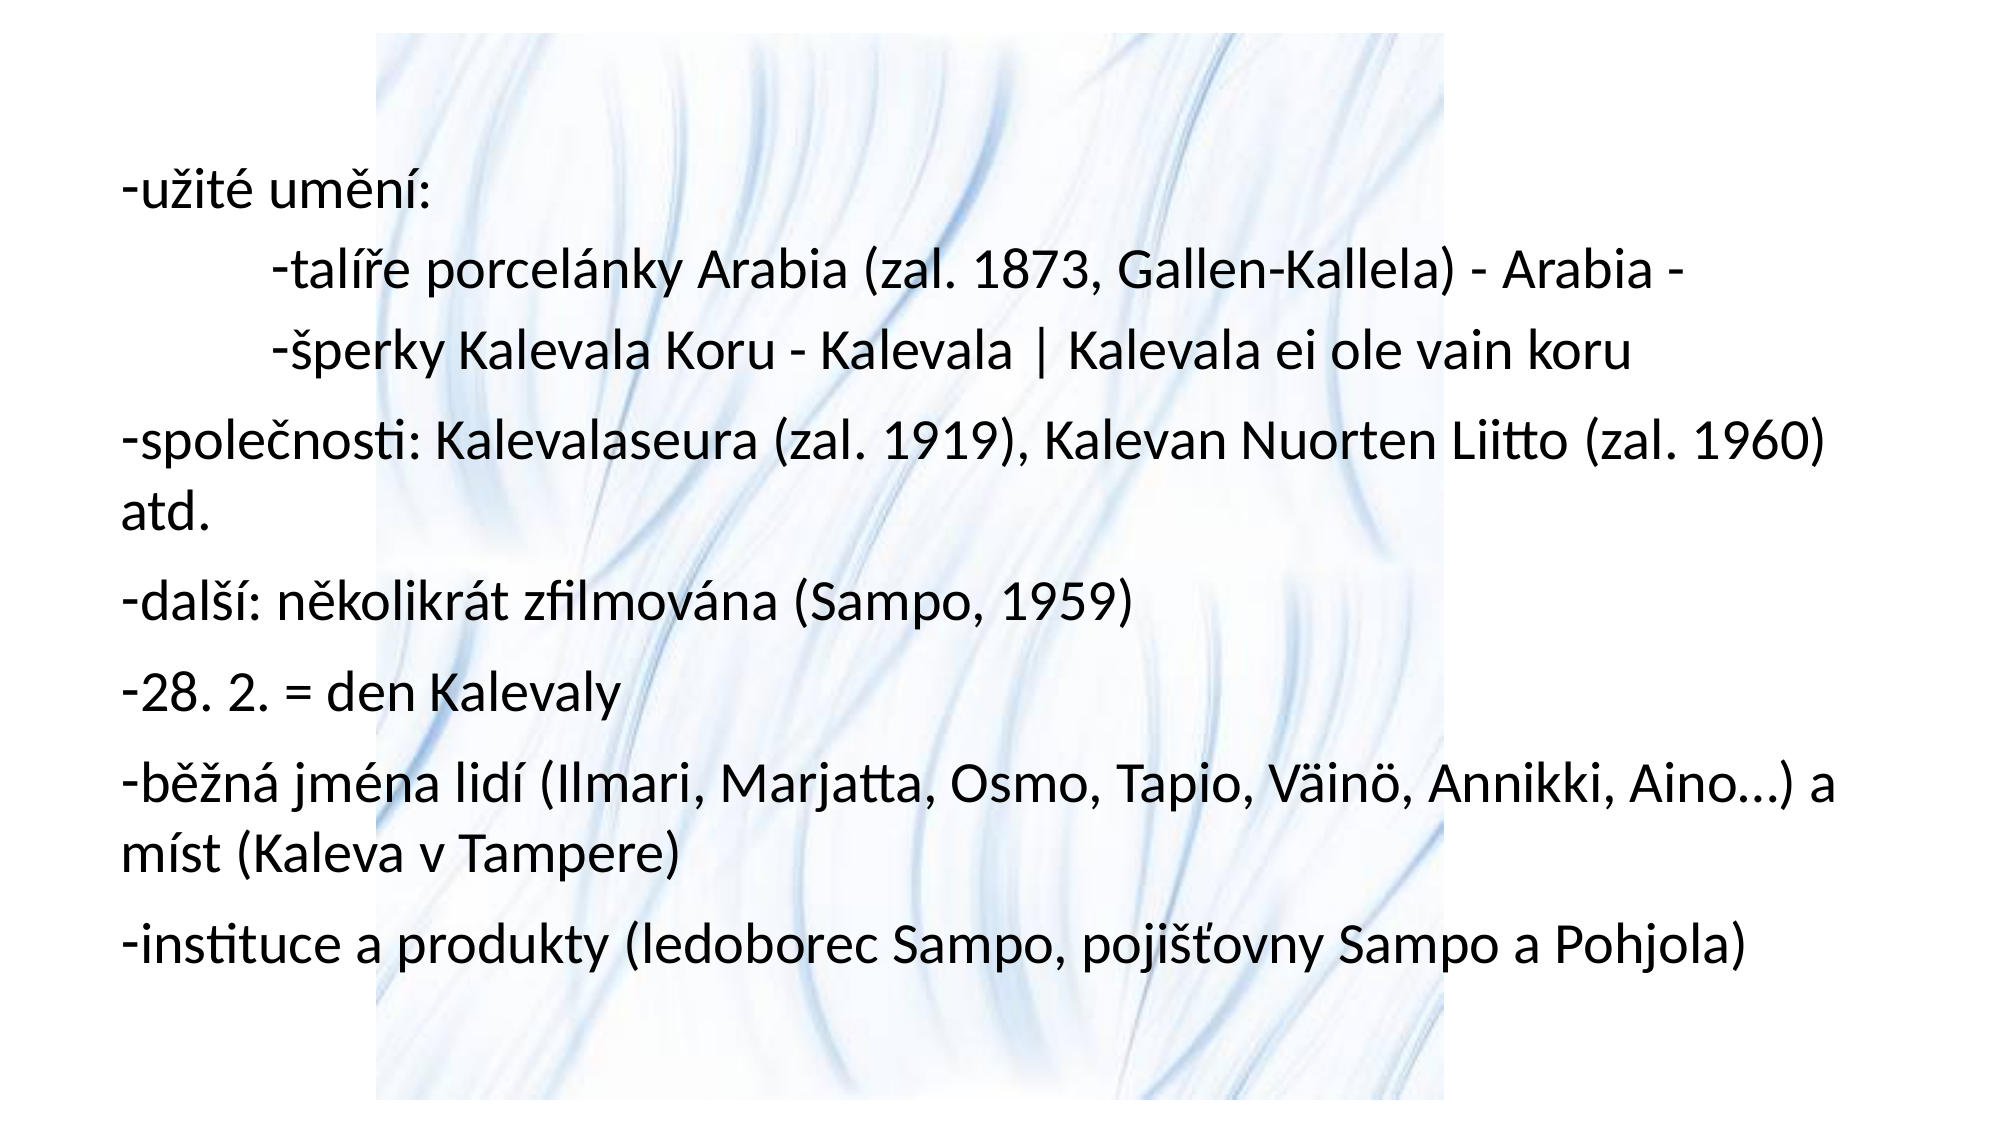

užité umění:
talíře porcelánky Arabia (zal. 1873, Gallen-Kallela) - Arabia -
šperky Kalevala Koru - Kalevala | Kalevala ei ole vain koru
společnosti: Kalevalaseura (zal. 1919), Kalevan Nuorten Liitto (zal. 1960) atd.
další: několikrát zfilmována (Sampo, 1959)
28. 2. = den Kalevaly
běžná jména lidí (Ilmari, Marjatta, Osmo, Tapio, Väinö, Annikki, Aino…) a míst (Kaleva v Tampere)
instituce a produkty (ledoborec Sampo, pojišťovny Sampo a Pohjola)